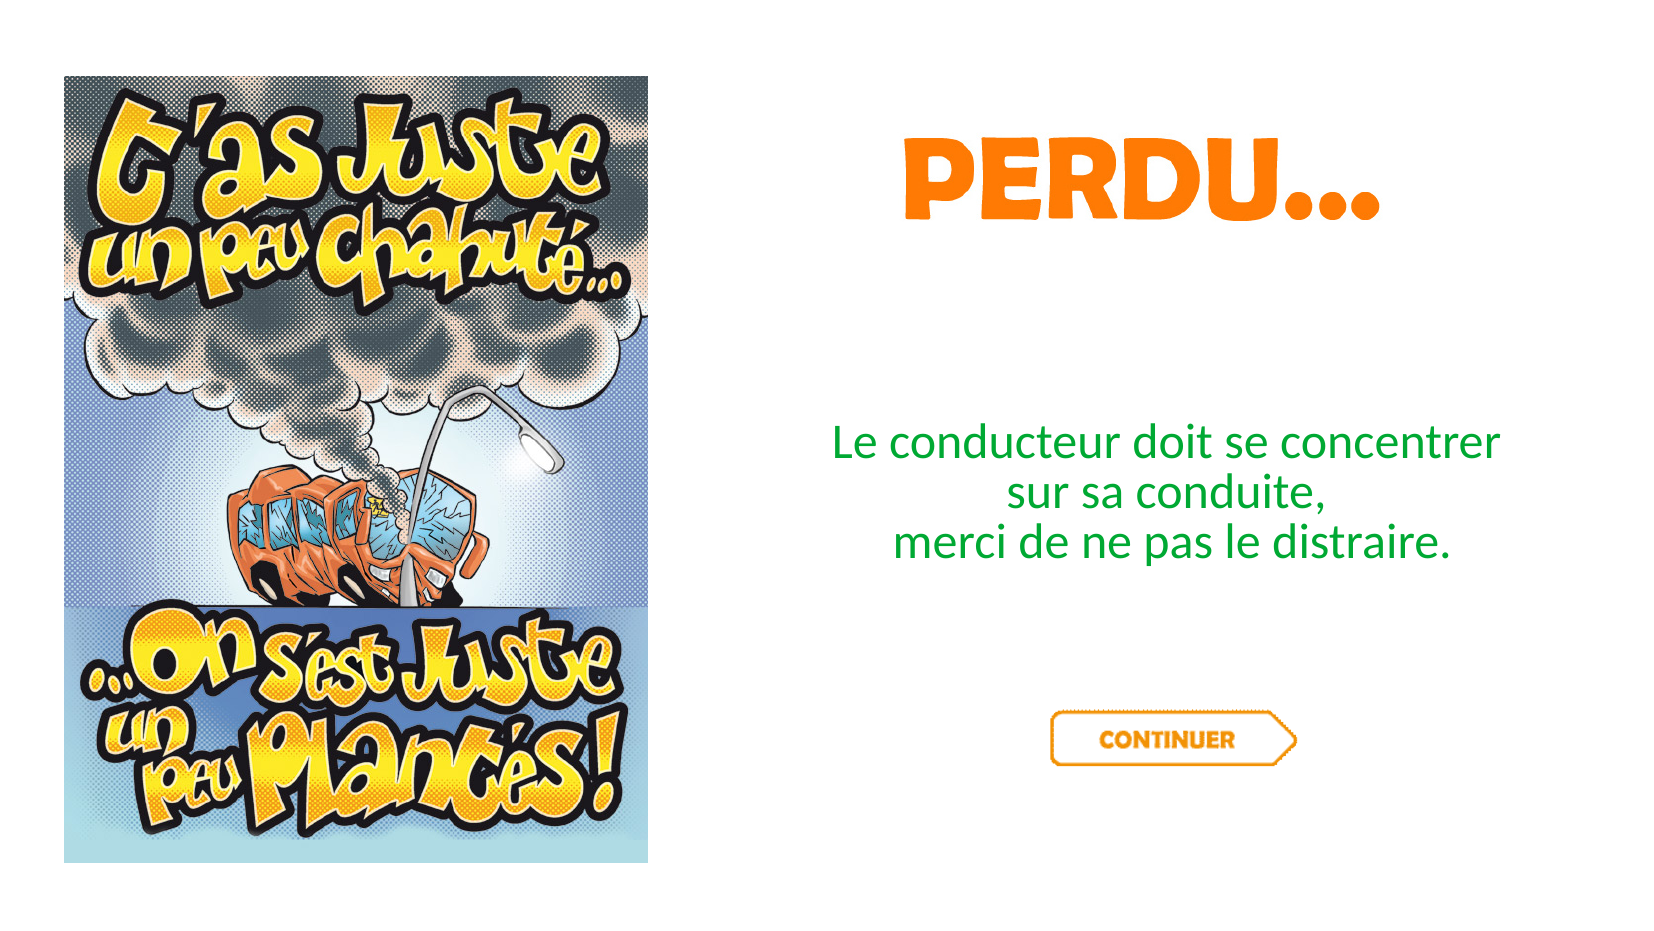

Le conducteur doit se concentrer
sur sa conduite,
merci de ne pas le distraire.